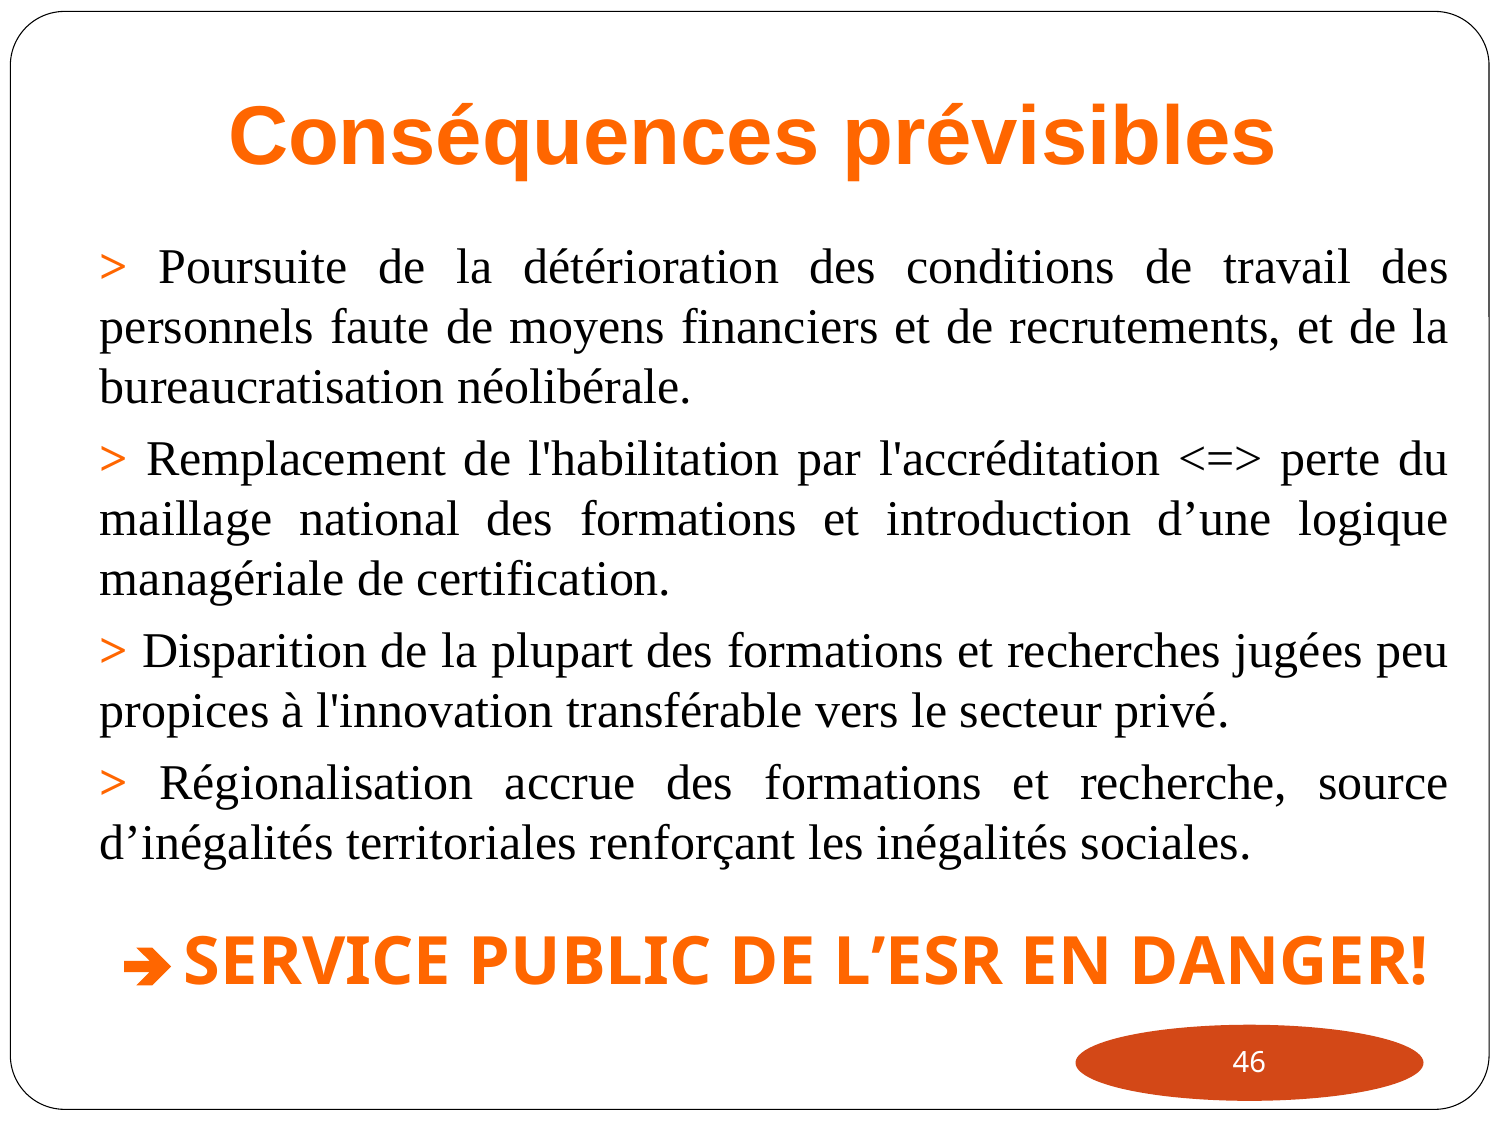

Conséquences prévisibles
> Poursuite de la détérioration des conditions de travail des personnels faute de moyens financiers et de recrutements, et de la bureaucratisation néolibérale.
> Remplacement de l'habilitation par l'accréditation <=> perte du maillage national des formations et introduction d’une logique managériale de certification.
> Disparition de la plupart des formations et recherches jugées peu propices à l'innovation transférable vers le secteur privé.
> Régionalisation accrue des formations et recherche, source d’inégalités territoriales renforçant les inégalités sociales.
 SERVICE PUBLIC DE L’ESR EN DANGER!